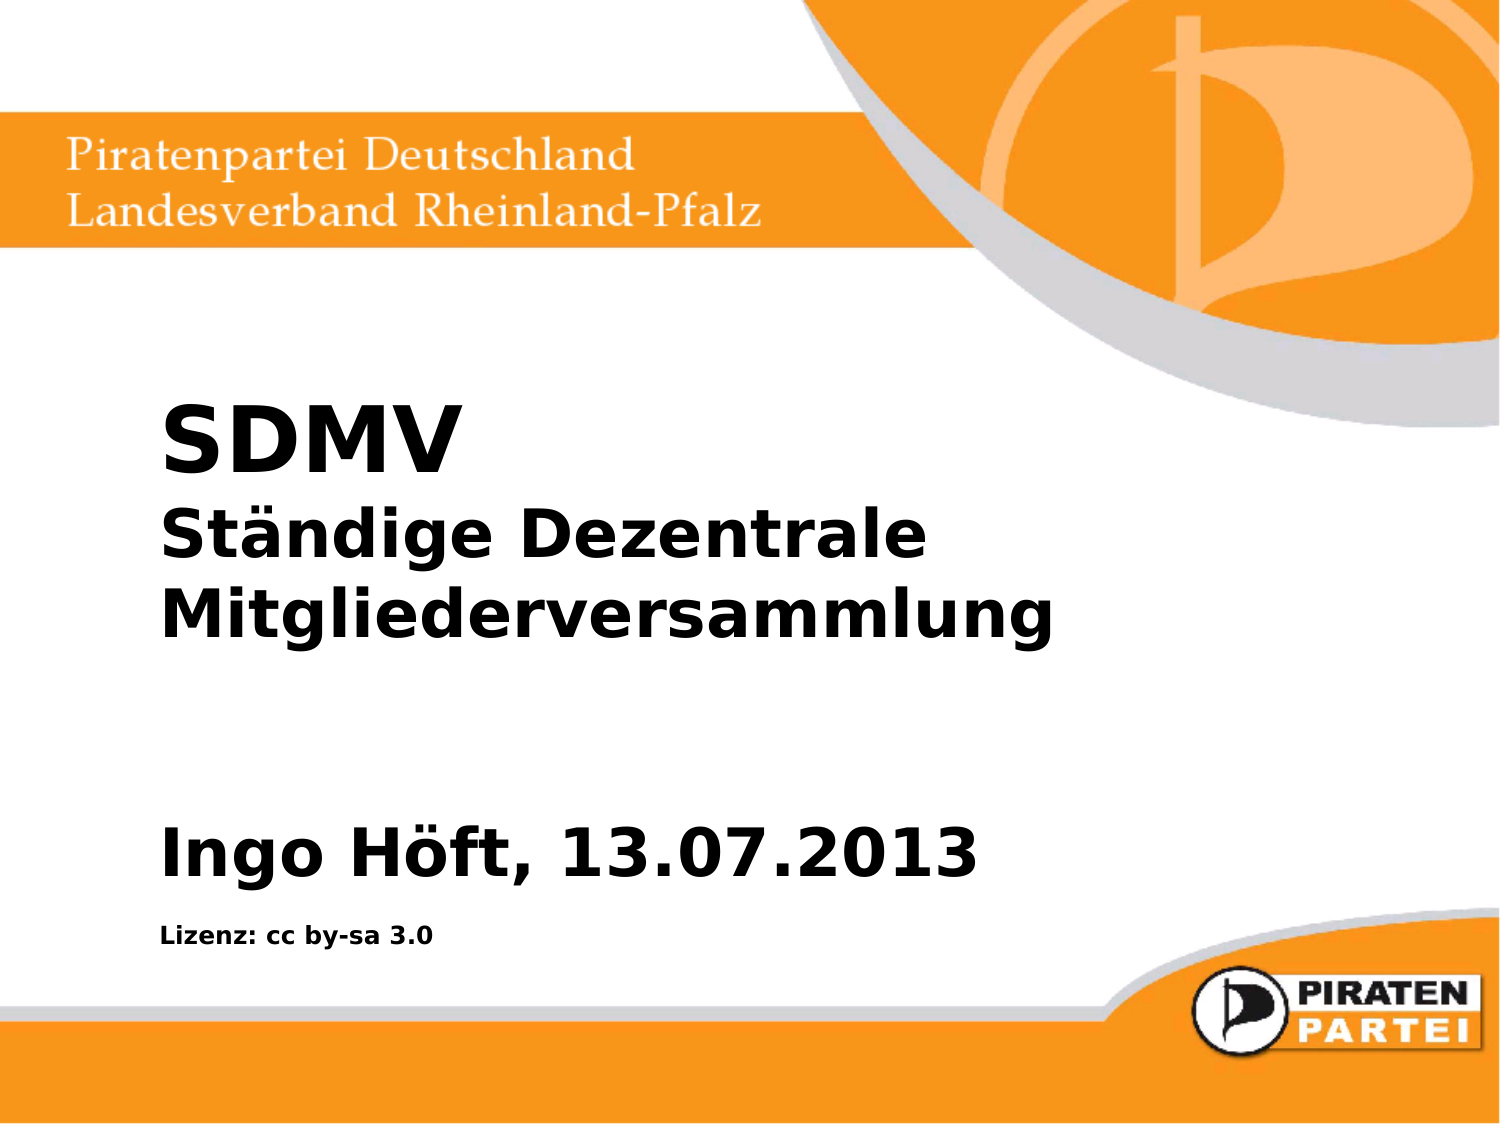

SDMV
Ständige Dezentrale
Mitgliederversammlung
Ingo Höft, 13.07.2013
Lizenz: cc by-sa 3.0